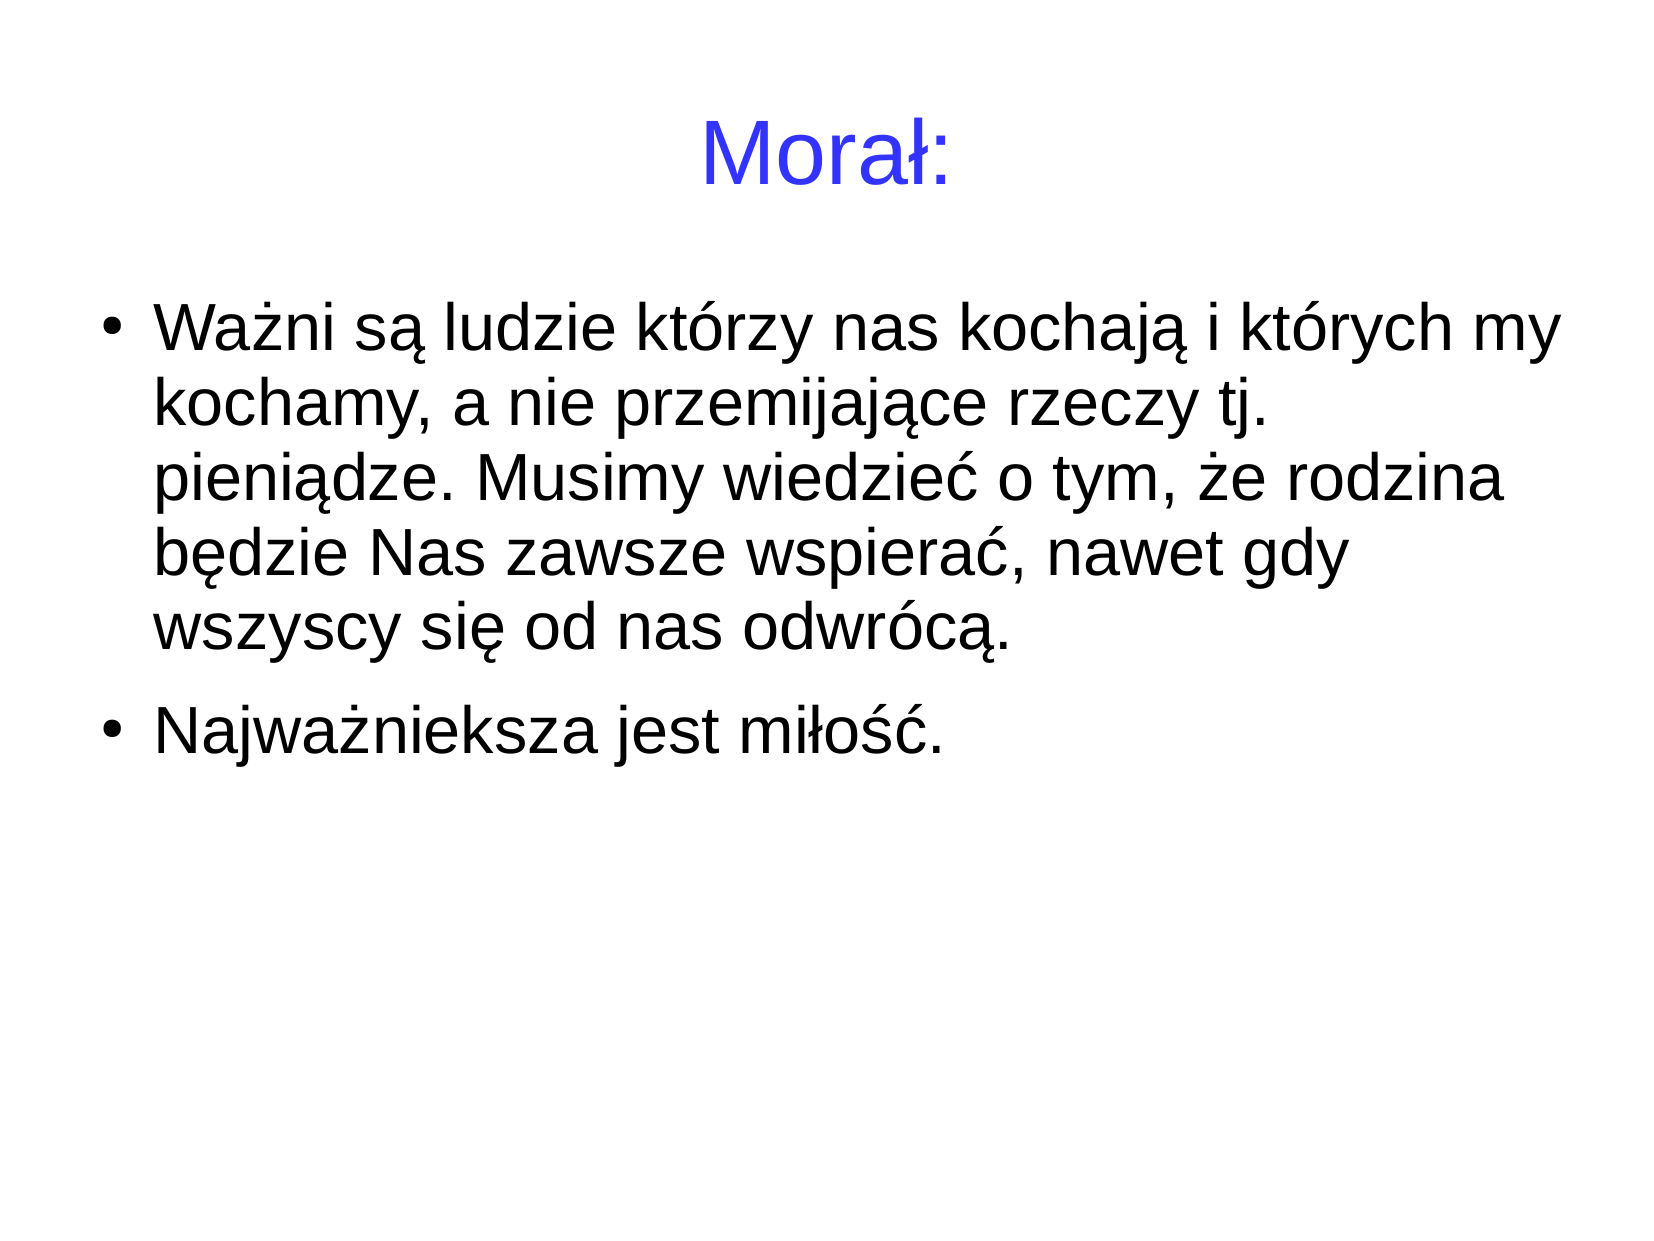

# Morał:
Ważni są ludzie którzy nas kochają i których my kochamy, a nie przemijające rzeczy tj. pieniądze. Musimy wiedzieć o tym, że rodzina będzie Nas zawsze wspierać, nawet gdy wszyscy się od nas odwrócą.
Najważnieksza jest miłość.